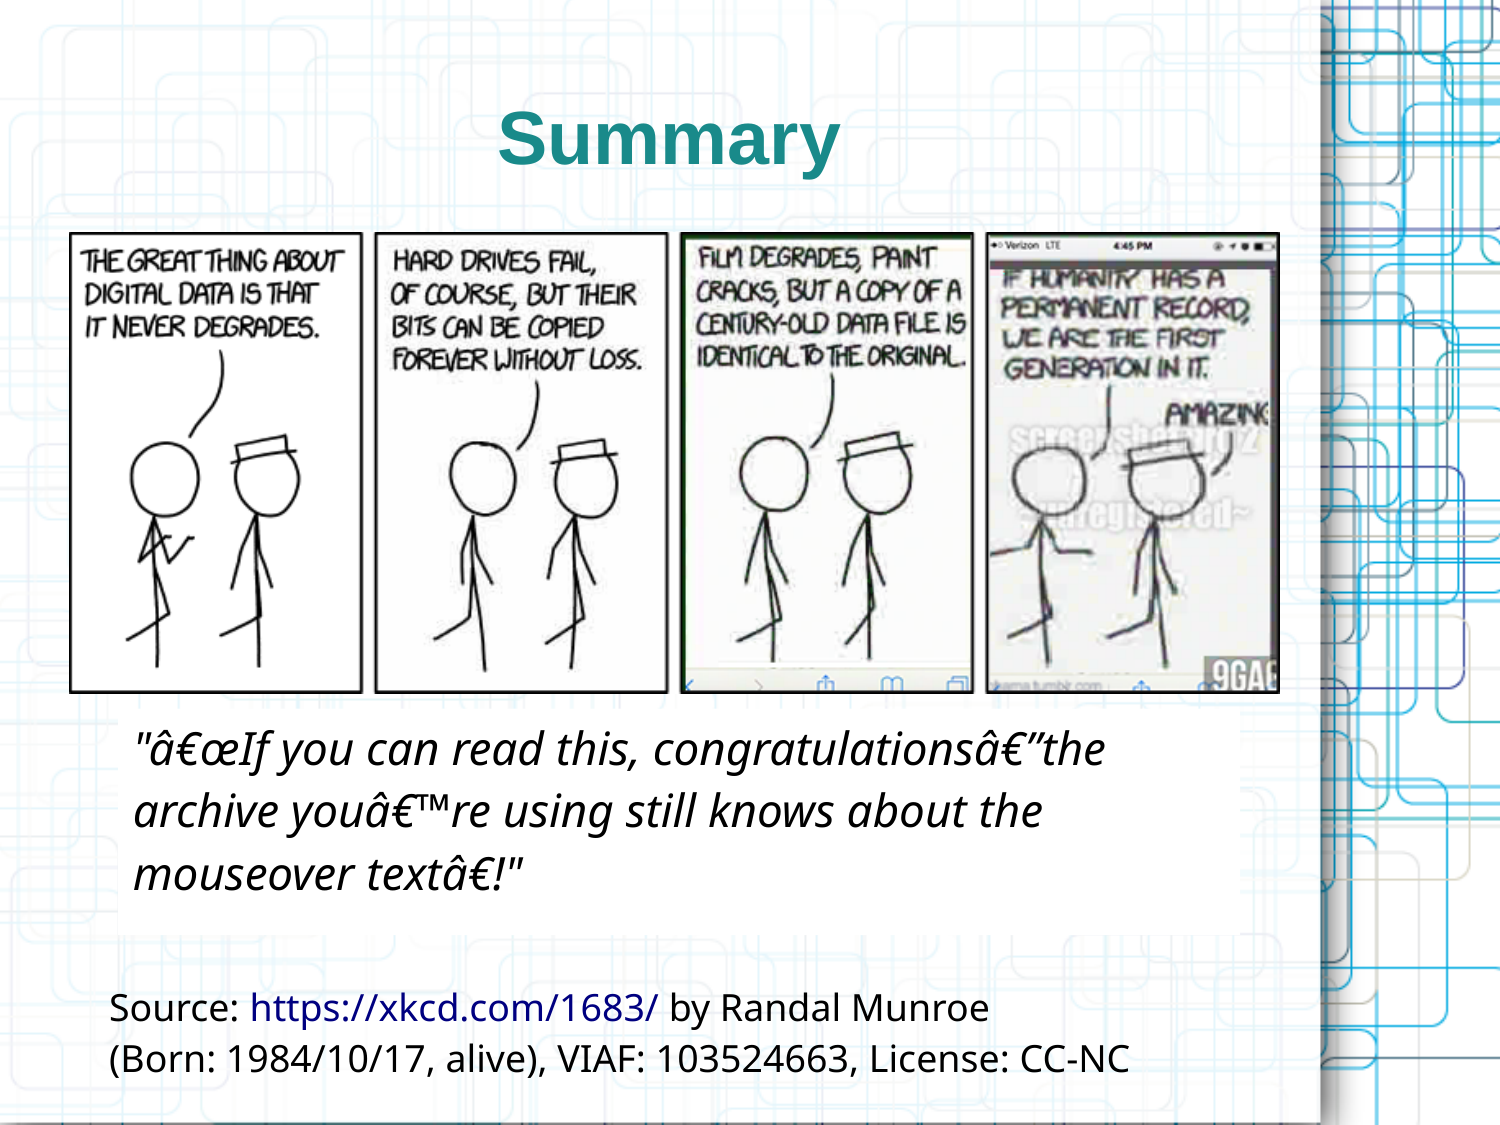

# Summary
"â€œIf you can read this, congratulationsâ€”the archive youâ€™re using still knows about the mouseover textâ€!"
Source: https://xkcd.com/1683/ by Randal Munroe
(Born: 1984/10/17, alive), VIAF: 103524663, License: CC-NC